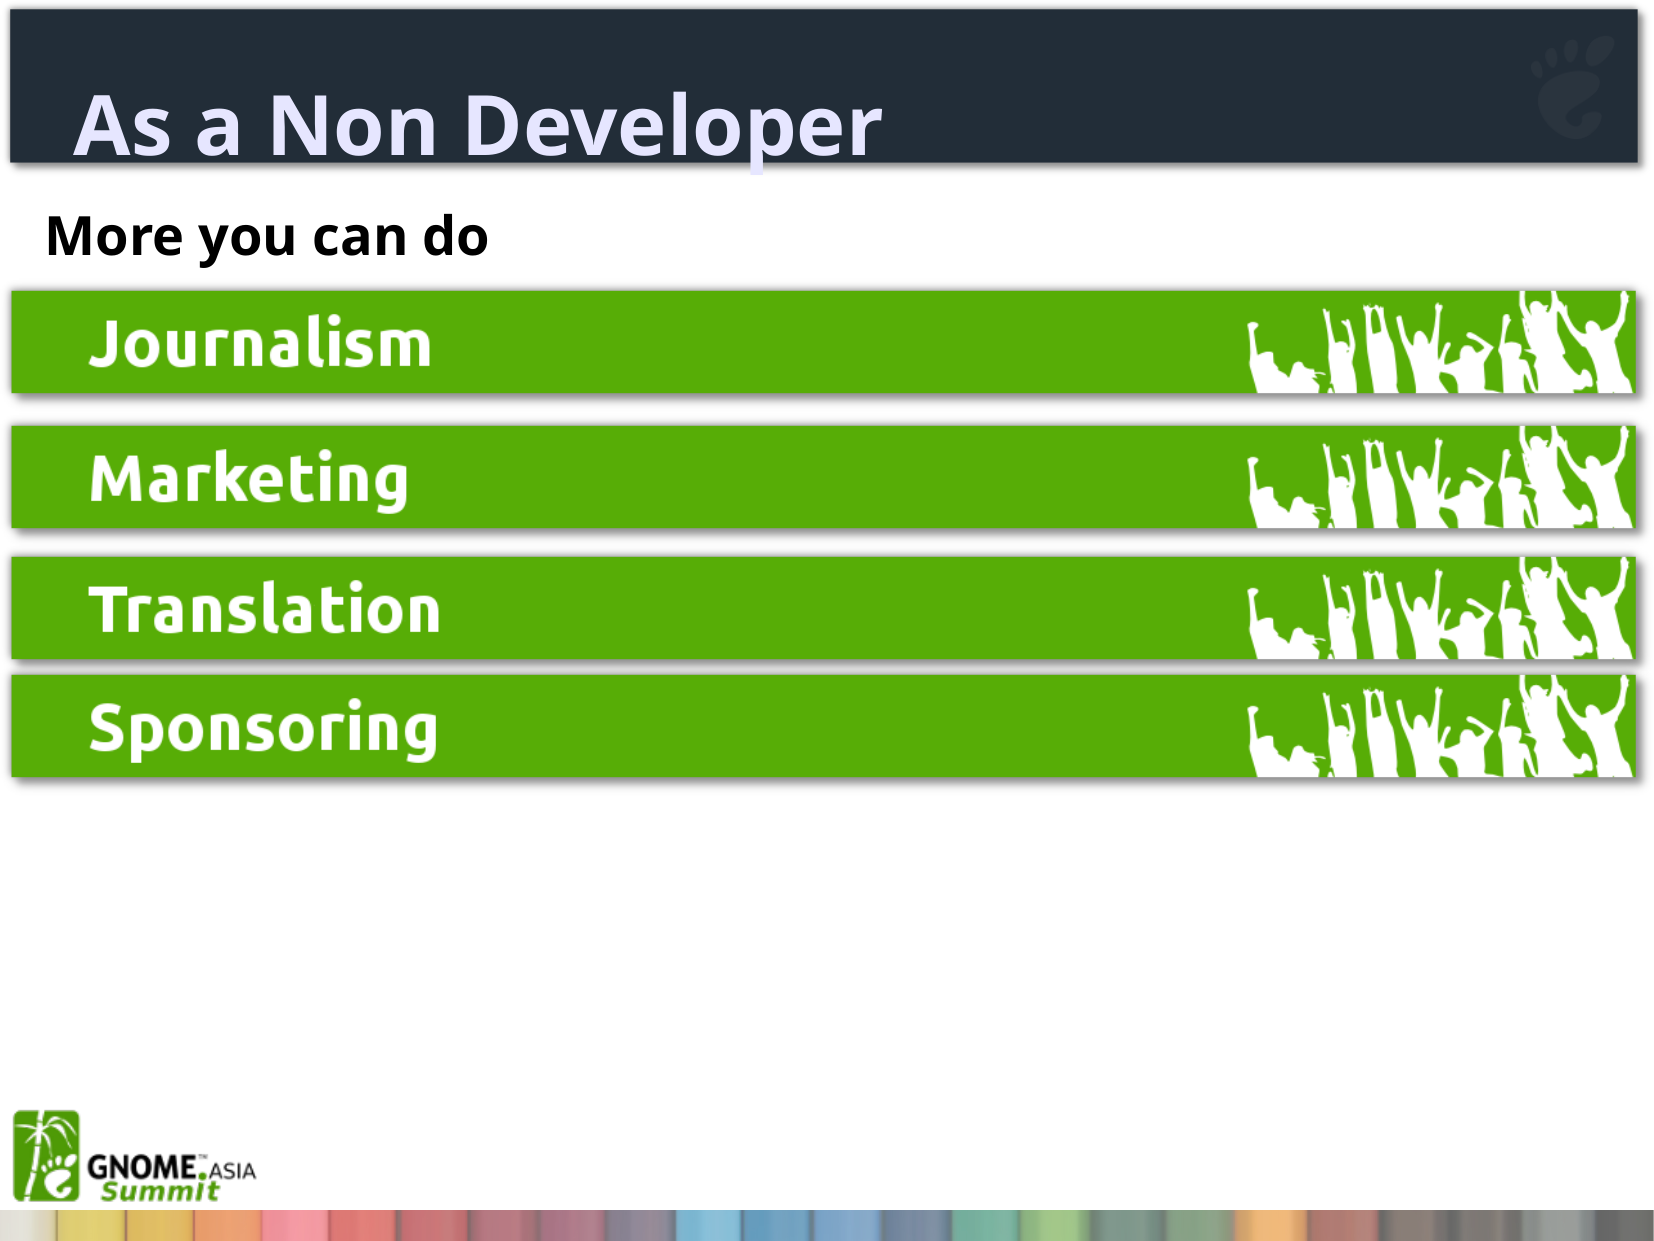

As a Non Developer
More you can do